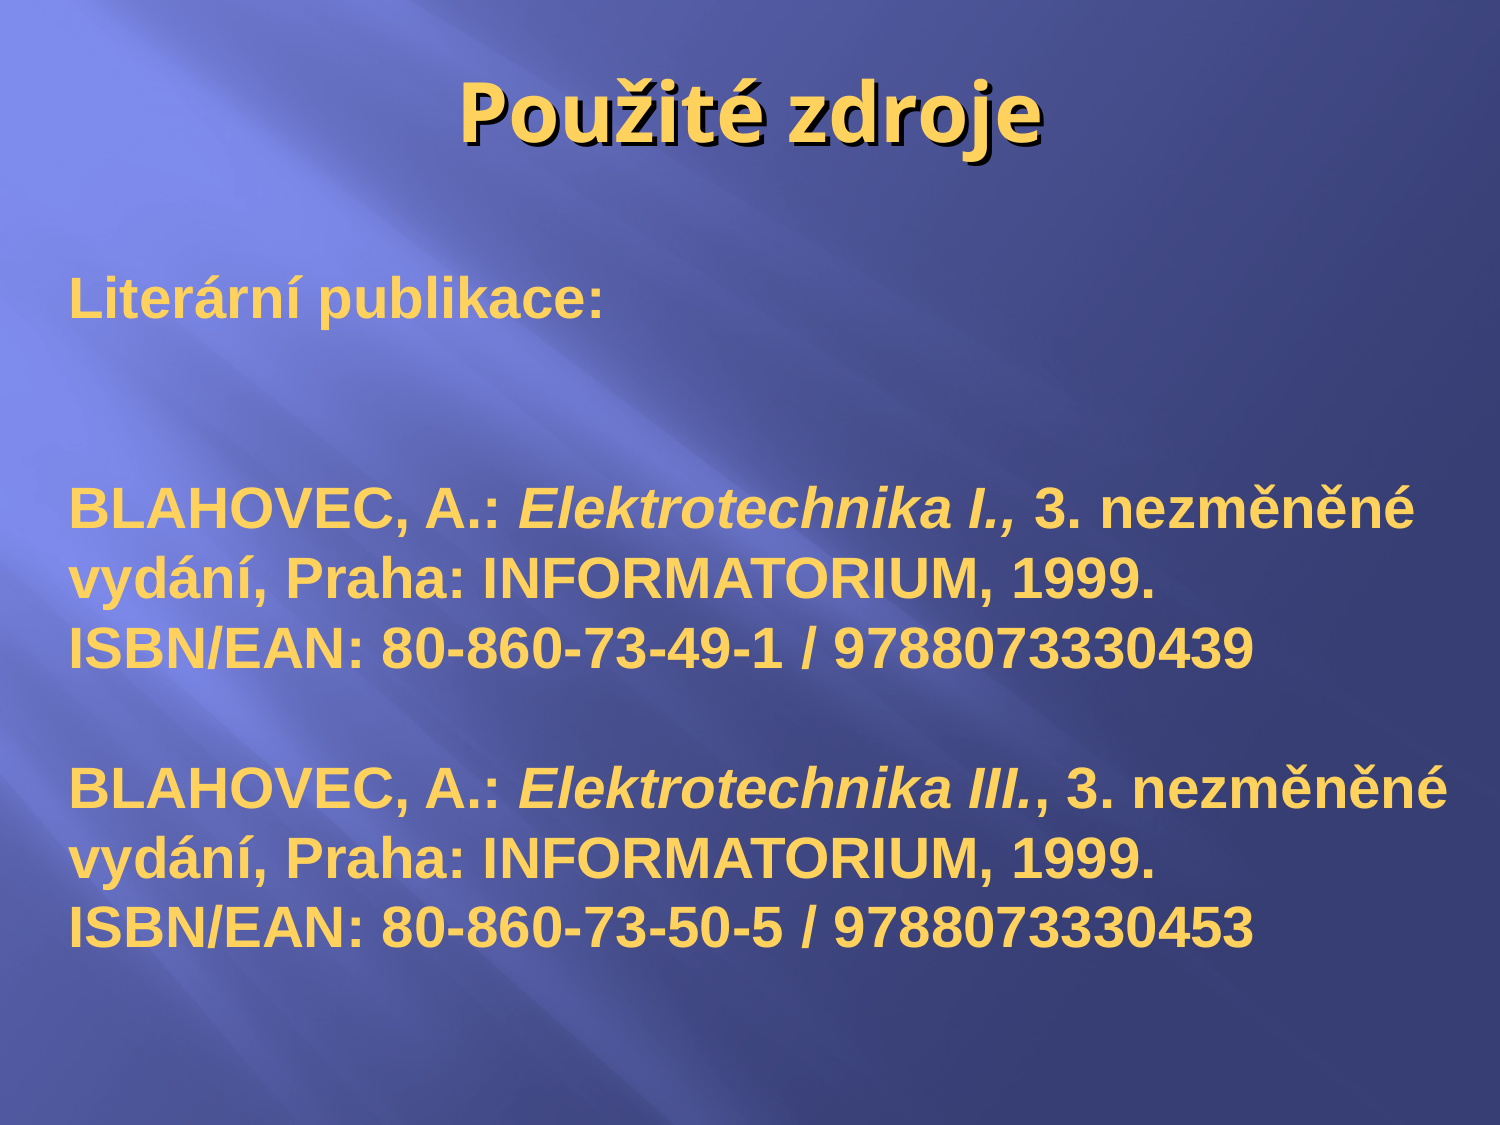

# Použité zdroje
Literární publikace:
BLAHOVEC, A.: Elektrotechnika I., 3. nezměněné vydání, Praha: INFORMATORIUM, 1999. ISBN/EAN: 80-860-73-49-1 / 9788073330439
BLAHOVEC, A.: Elektrotechnika III., 3. nezměněné vydání, Praha: INFORMATORIUM, 1999. ISBN/EAN: 80-860-73-50-5 / 9788073330453